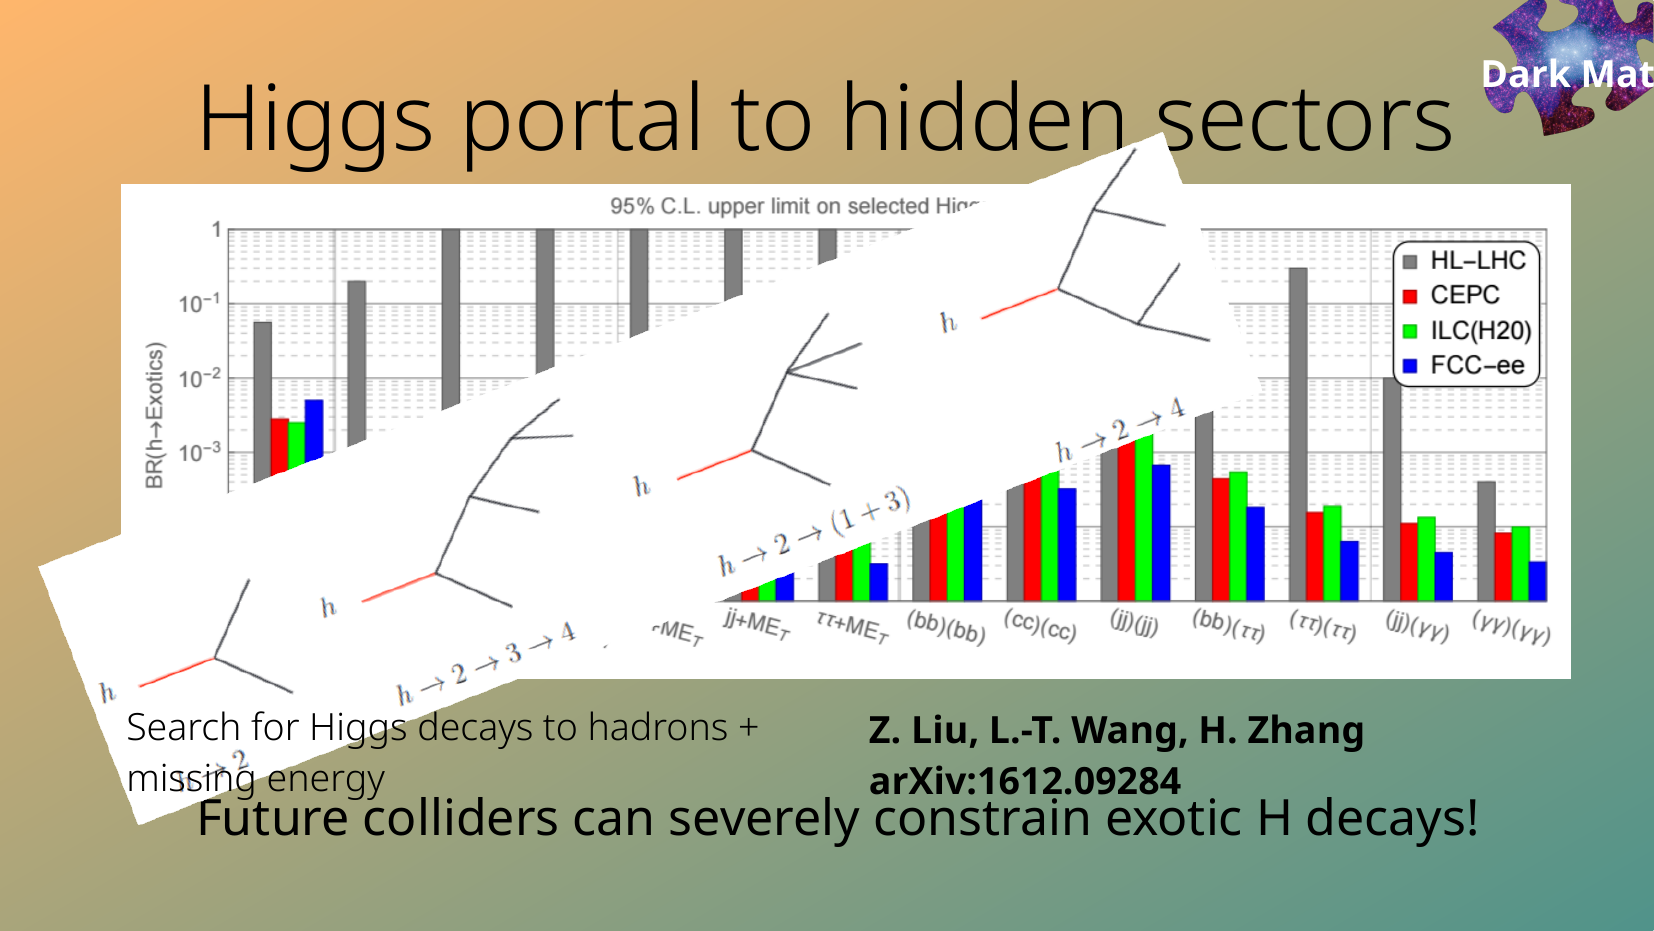

# Higgs portal to hidden sectors
Dark Matter
Search for Higgs decays to hadrons + missing energy
Z. Liu, L.-T. Wang, H. Zhang arXiv:1612.09284
Future colliders can severely constrain exotic H decays!